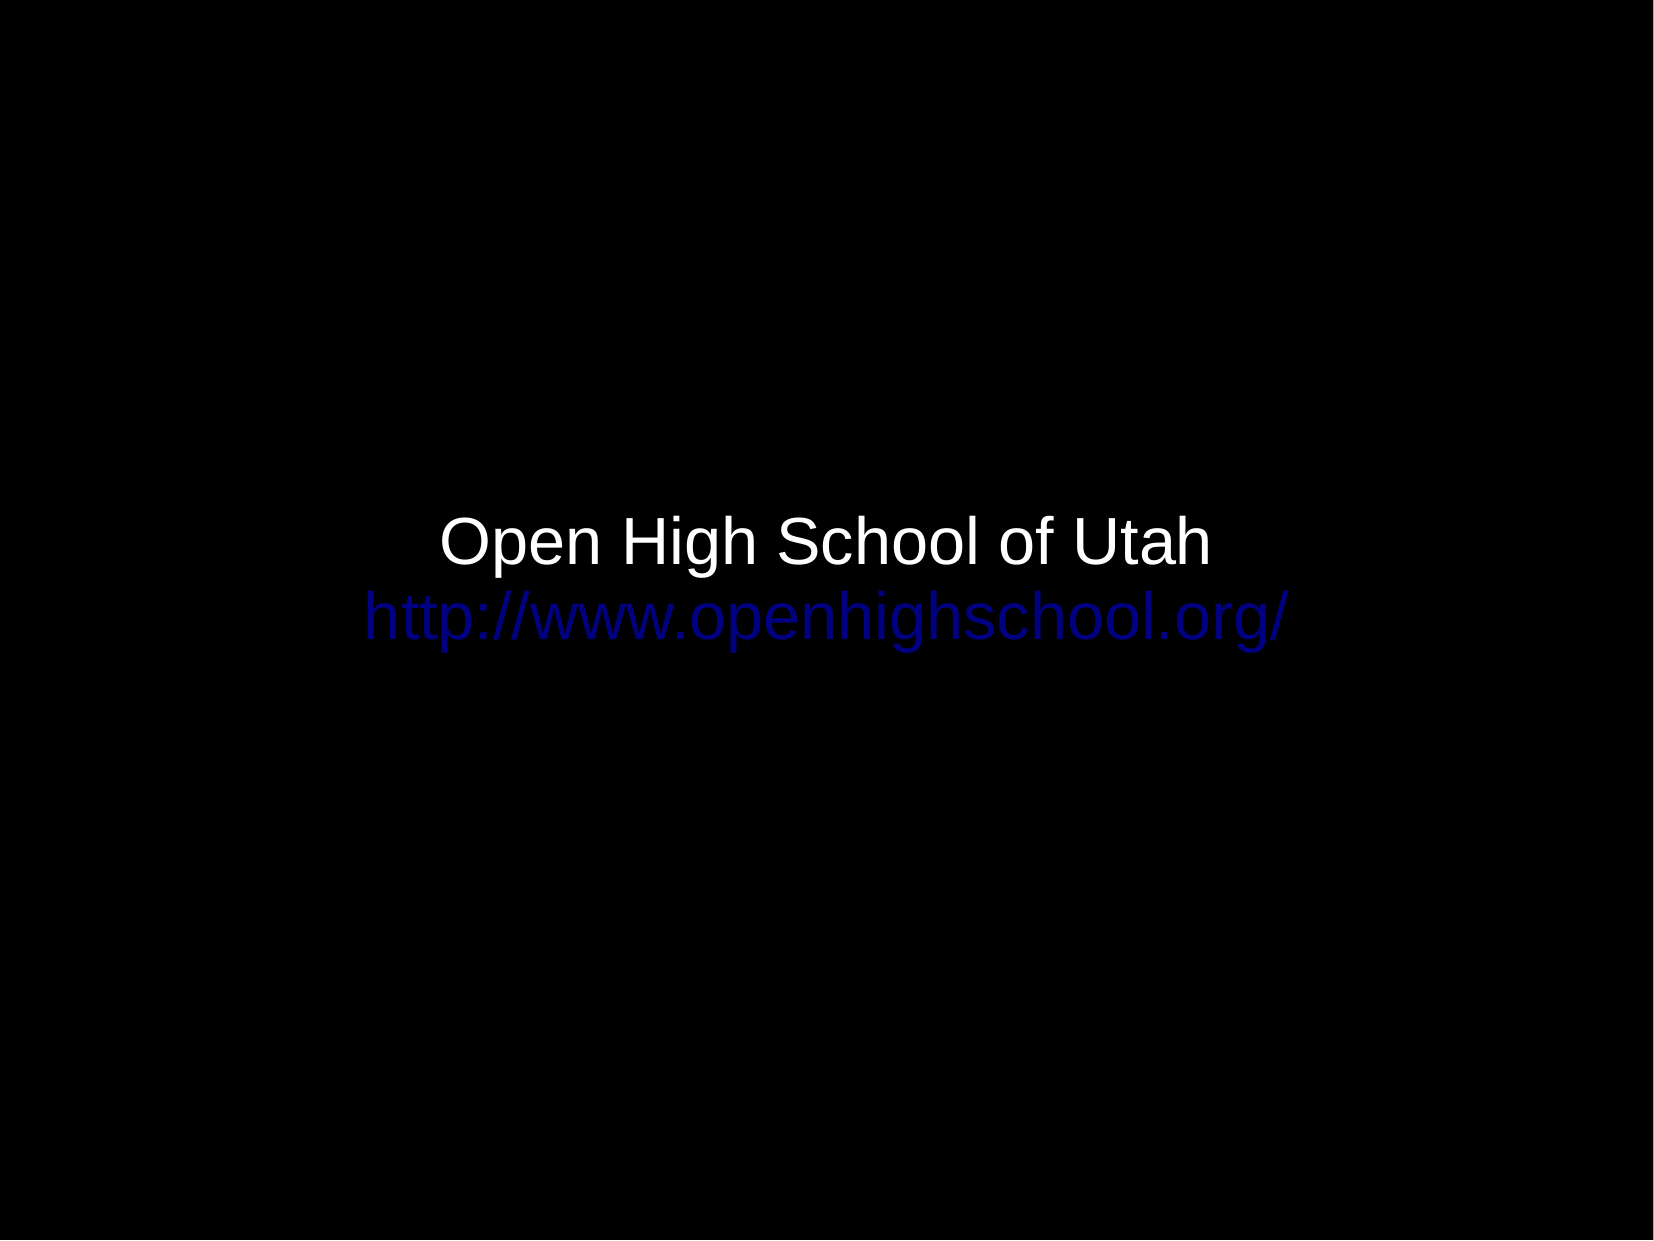

# Open High School of Utah
http://www.openhighschool.org/